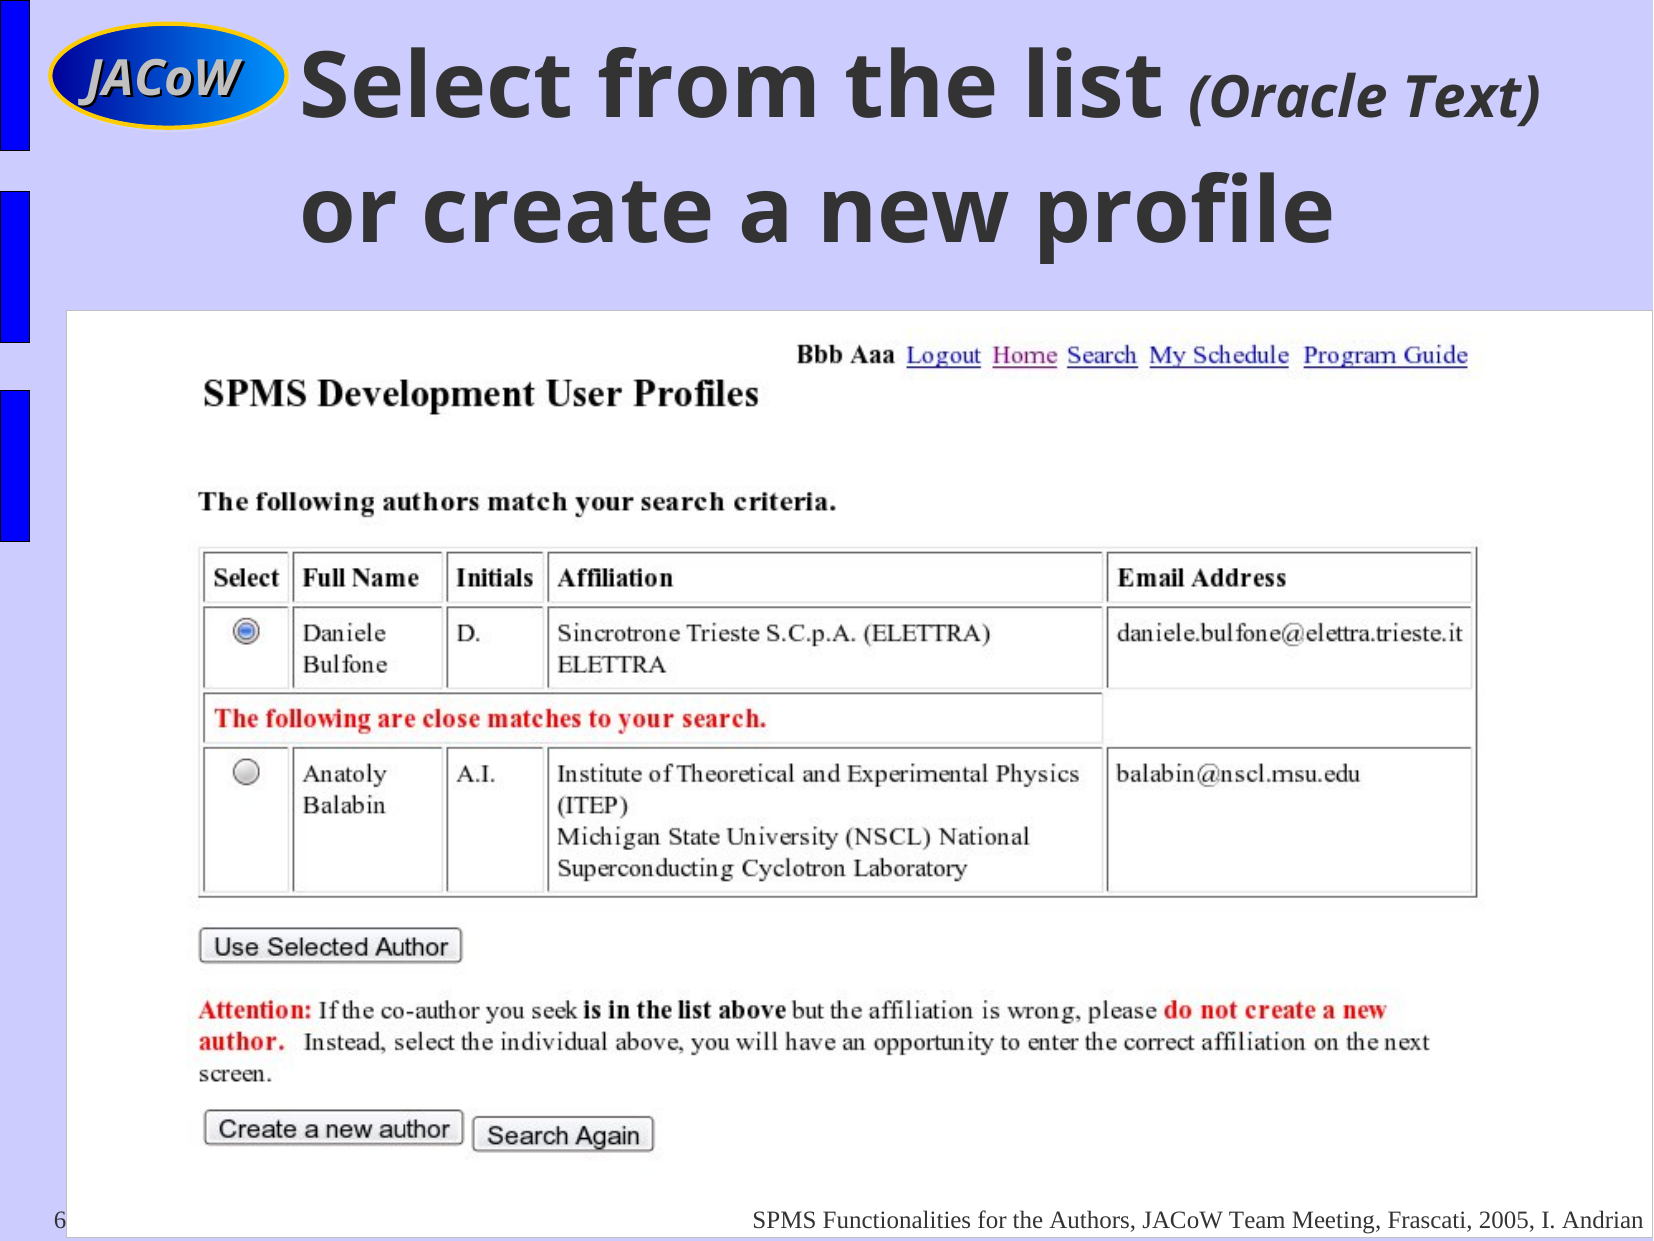

# Select from the list (Oracle Text) or create a new profile
6
SPMS Functionalities for the Authors, JACoW Team Meeting, Frascati, 2005, I. Andrian